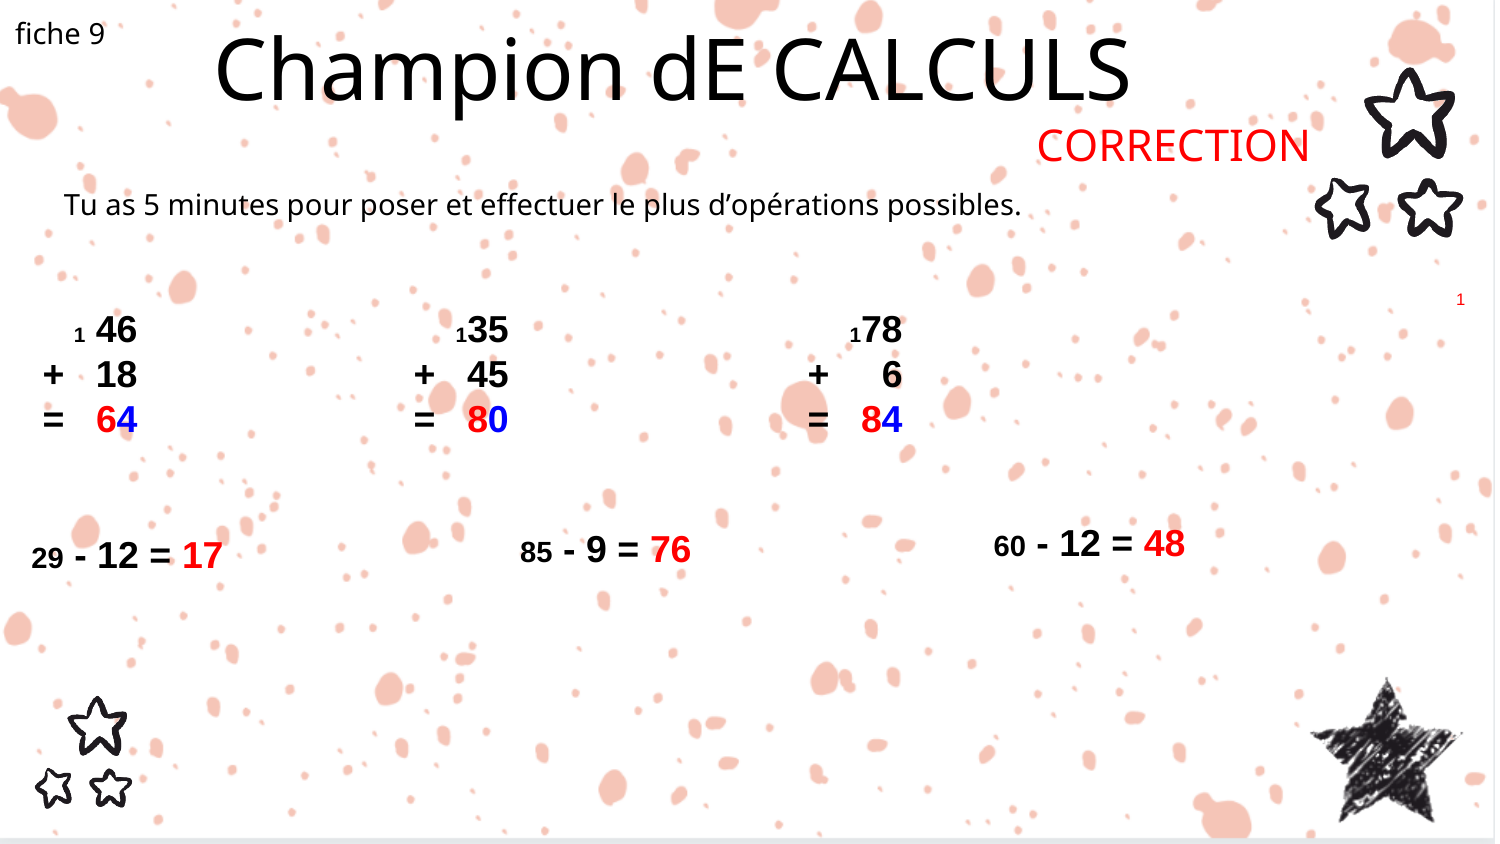

fiche 9
Champion dE CALCULS
CORRECTION
Tu as 5 minutes pour poser et effectuer le plus d’opérations possibles.
1
 1 46
+ 18
= 64
 135
+ 45
= 80
 178
+ 6
= 84
 60 - 12 = 48
 85 - 9 = 76
 29 - 12 = 17